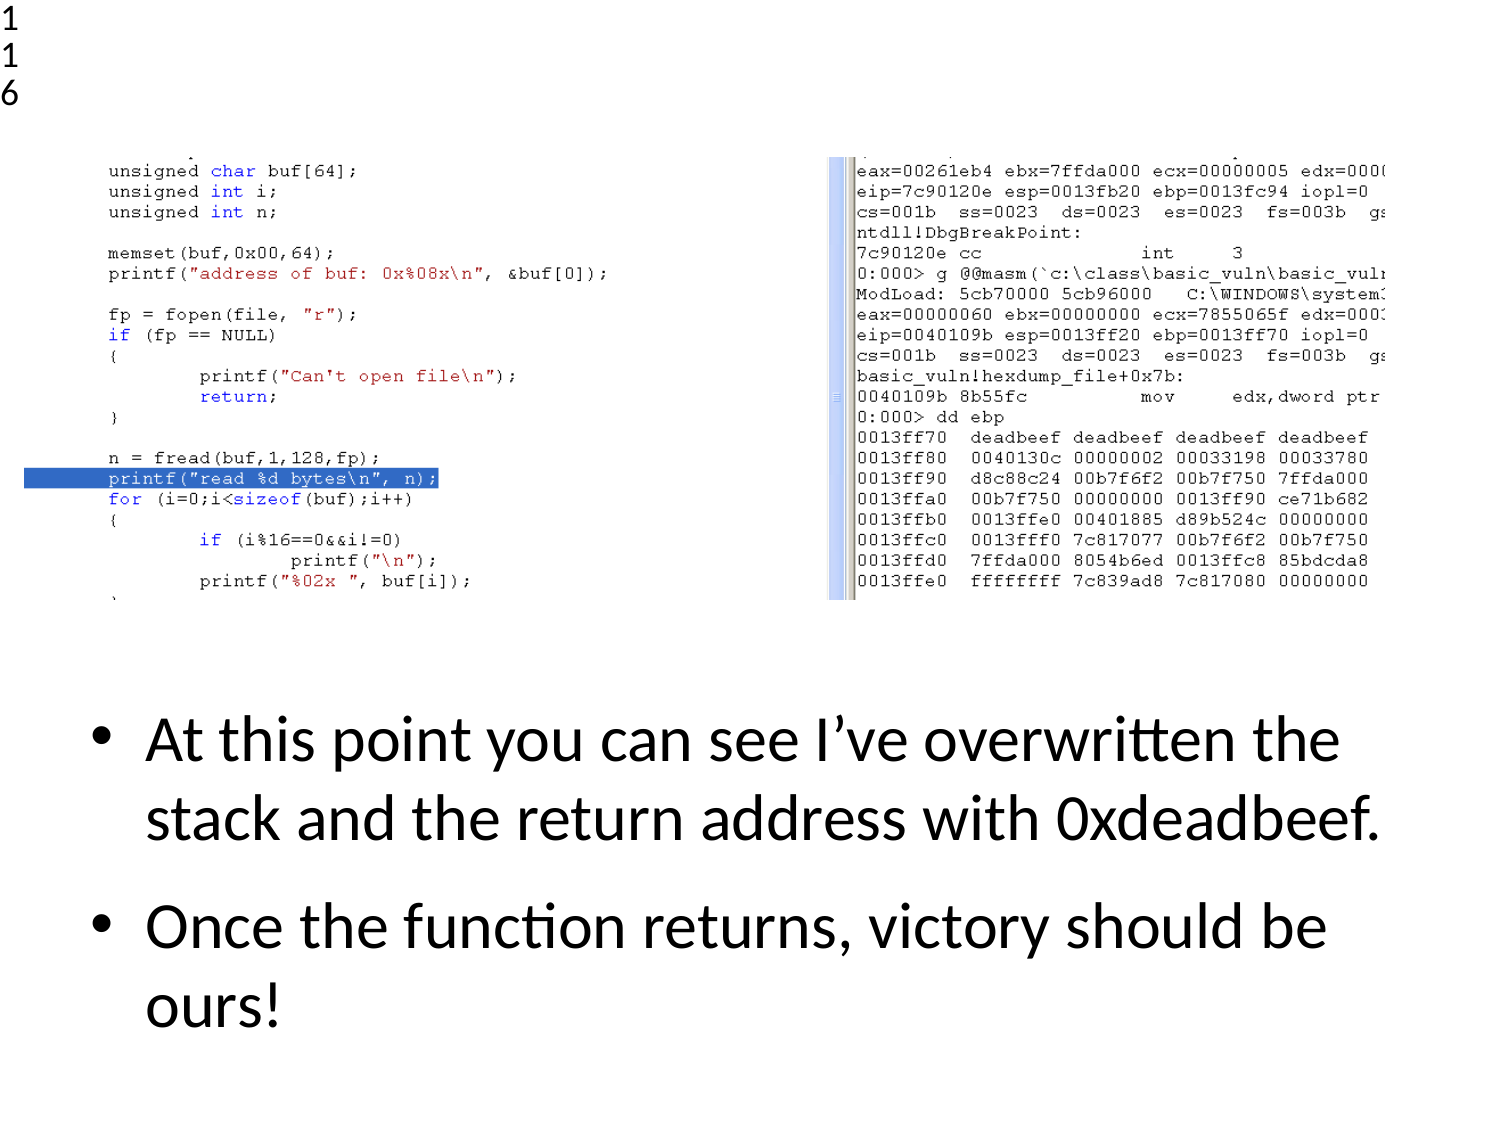

# At this point you can see I’ve overwritten the stack and the return address with 0xdeadbeef.
Once the function returns, victory should be ours!